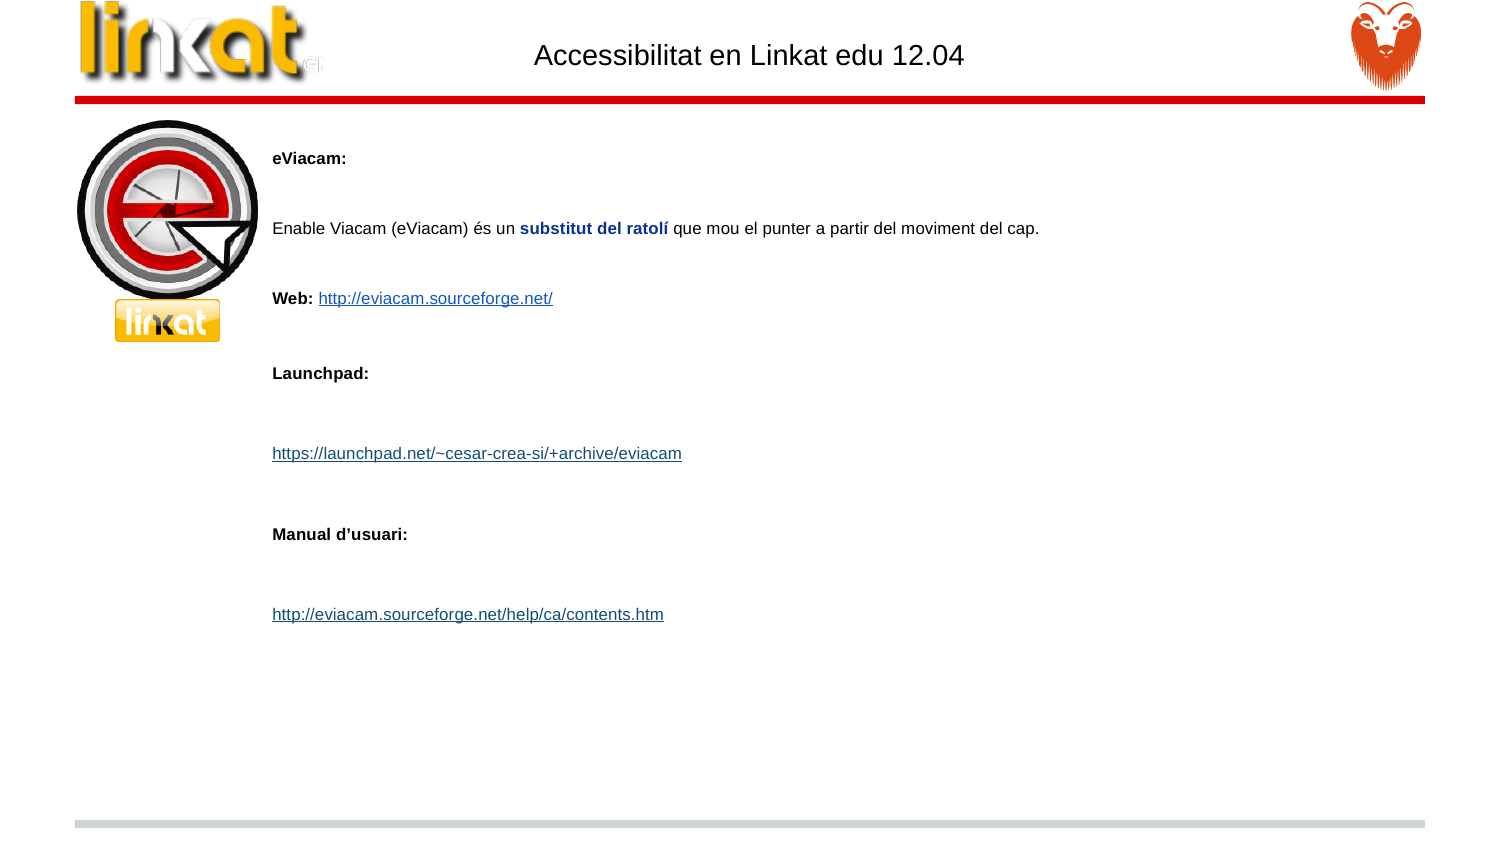

eViacam:
Enable Viacam (eViacam) és un substitut del ratolí que mou el punter a partir del moviment del cap.
Web: http://eviacam.sourceforge.net/
Launchpad:
https://launchpad.net/~cesar-crea-si/+archive/eviacam
Manual d’usuari:
http://eviacam.sourceforge.net/help/ca/contents.htm